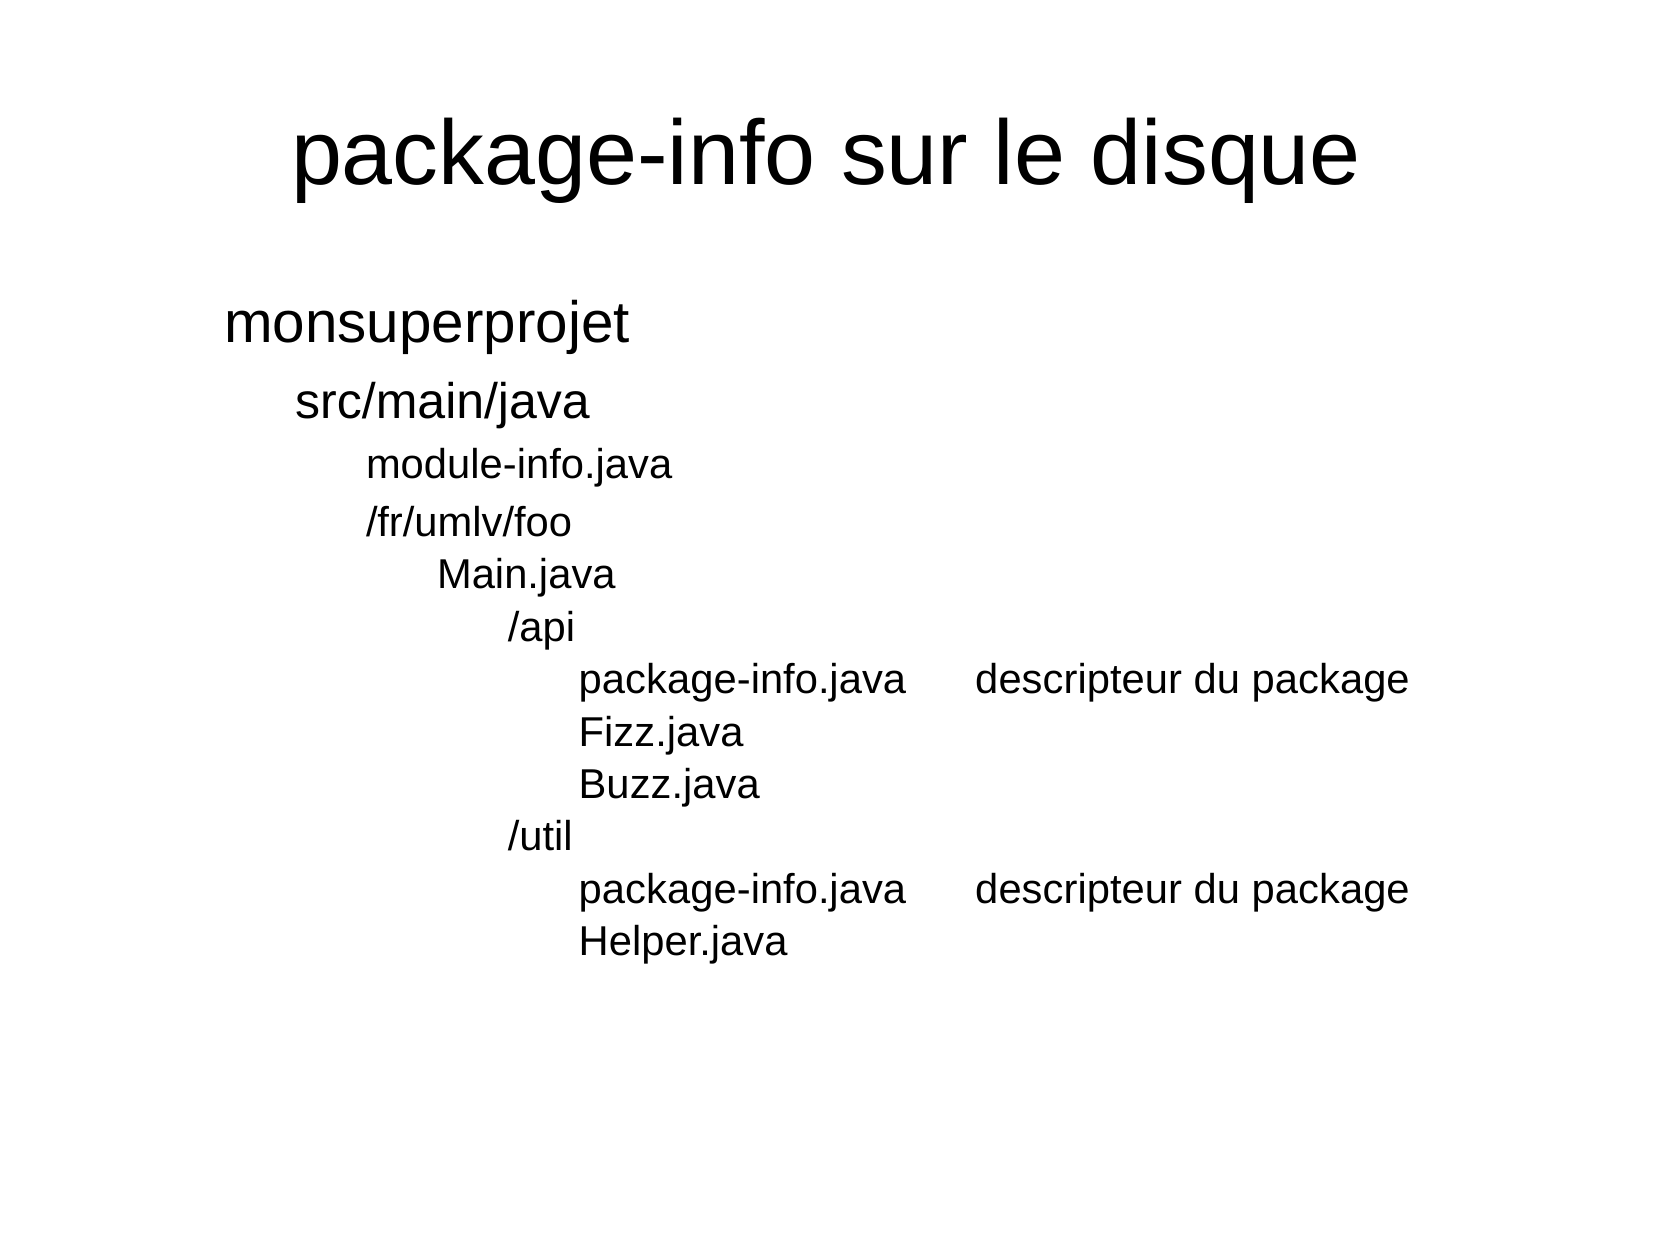

# package-info sur le disque
monsuperprojet
src/main/java
module-info.java
/fr/umlv/foo
Main.java
/api
package-info.java descripteur du package
Fizz.java
Buzz.java
/util
package-info.java descripteur du package
Helper.java